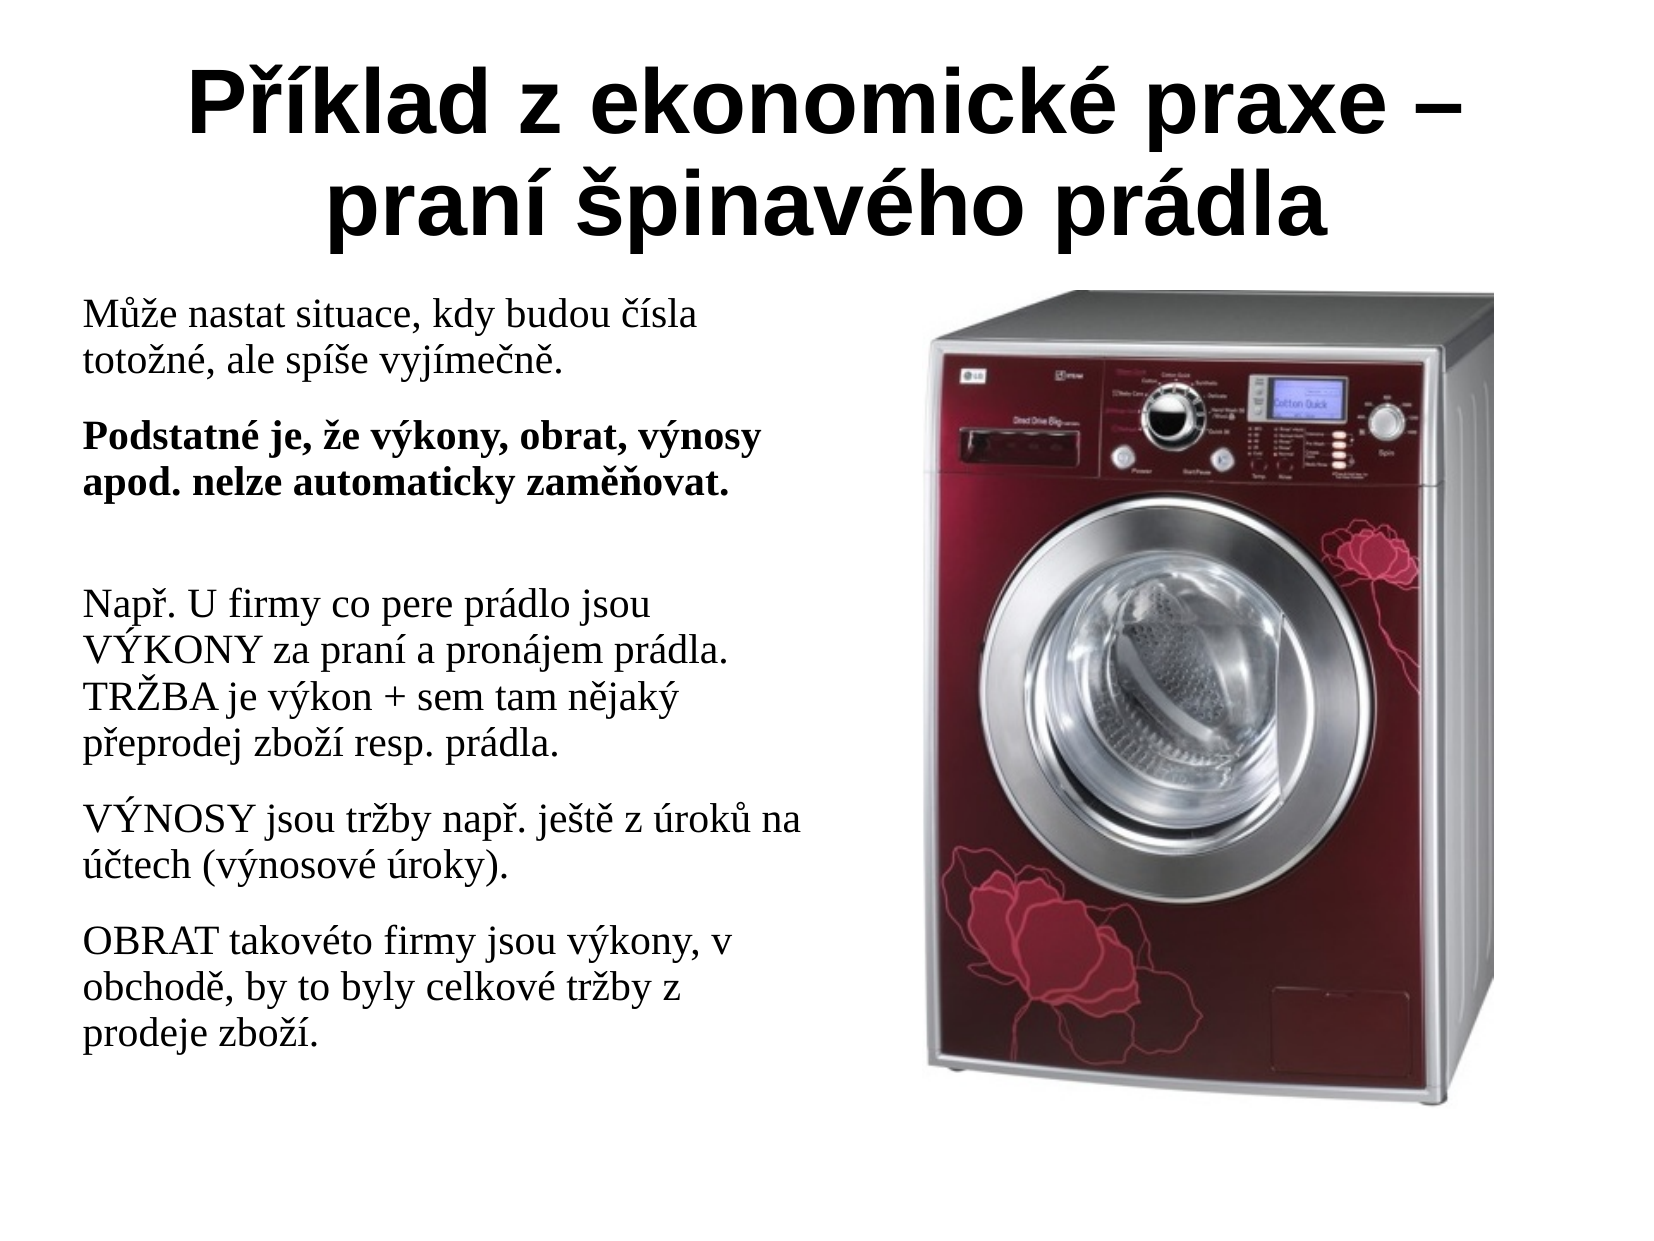

# Příklad z ekonomické praxe – praní špinavého prádla
Může nastat situace, kdy budou čísla totožné, ale spíše vyjímečně.
Podstatné je, že výkony, obrat, výnosy apod. nelze automaticky zaměňovat.
Např. U firmy co pere prádlo jsou VÝKONY za praní a pronájem prádla. TRŽBA je výkon + sem tam nějaký přeprodej zboží resp. prádla.
VÝNOSY jsou tržby např. ještě z úroků na účtech (výnosové úroky).
OBRAT takovéto firmy jsou výkony, v obchodě, by to byly celkové tržby z prodeje zboží.